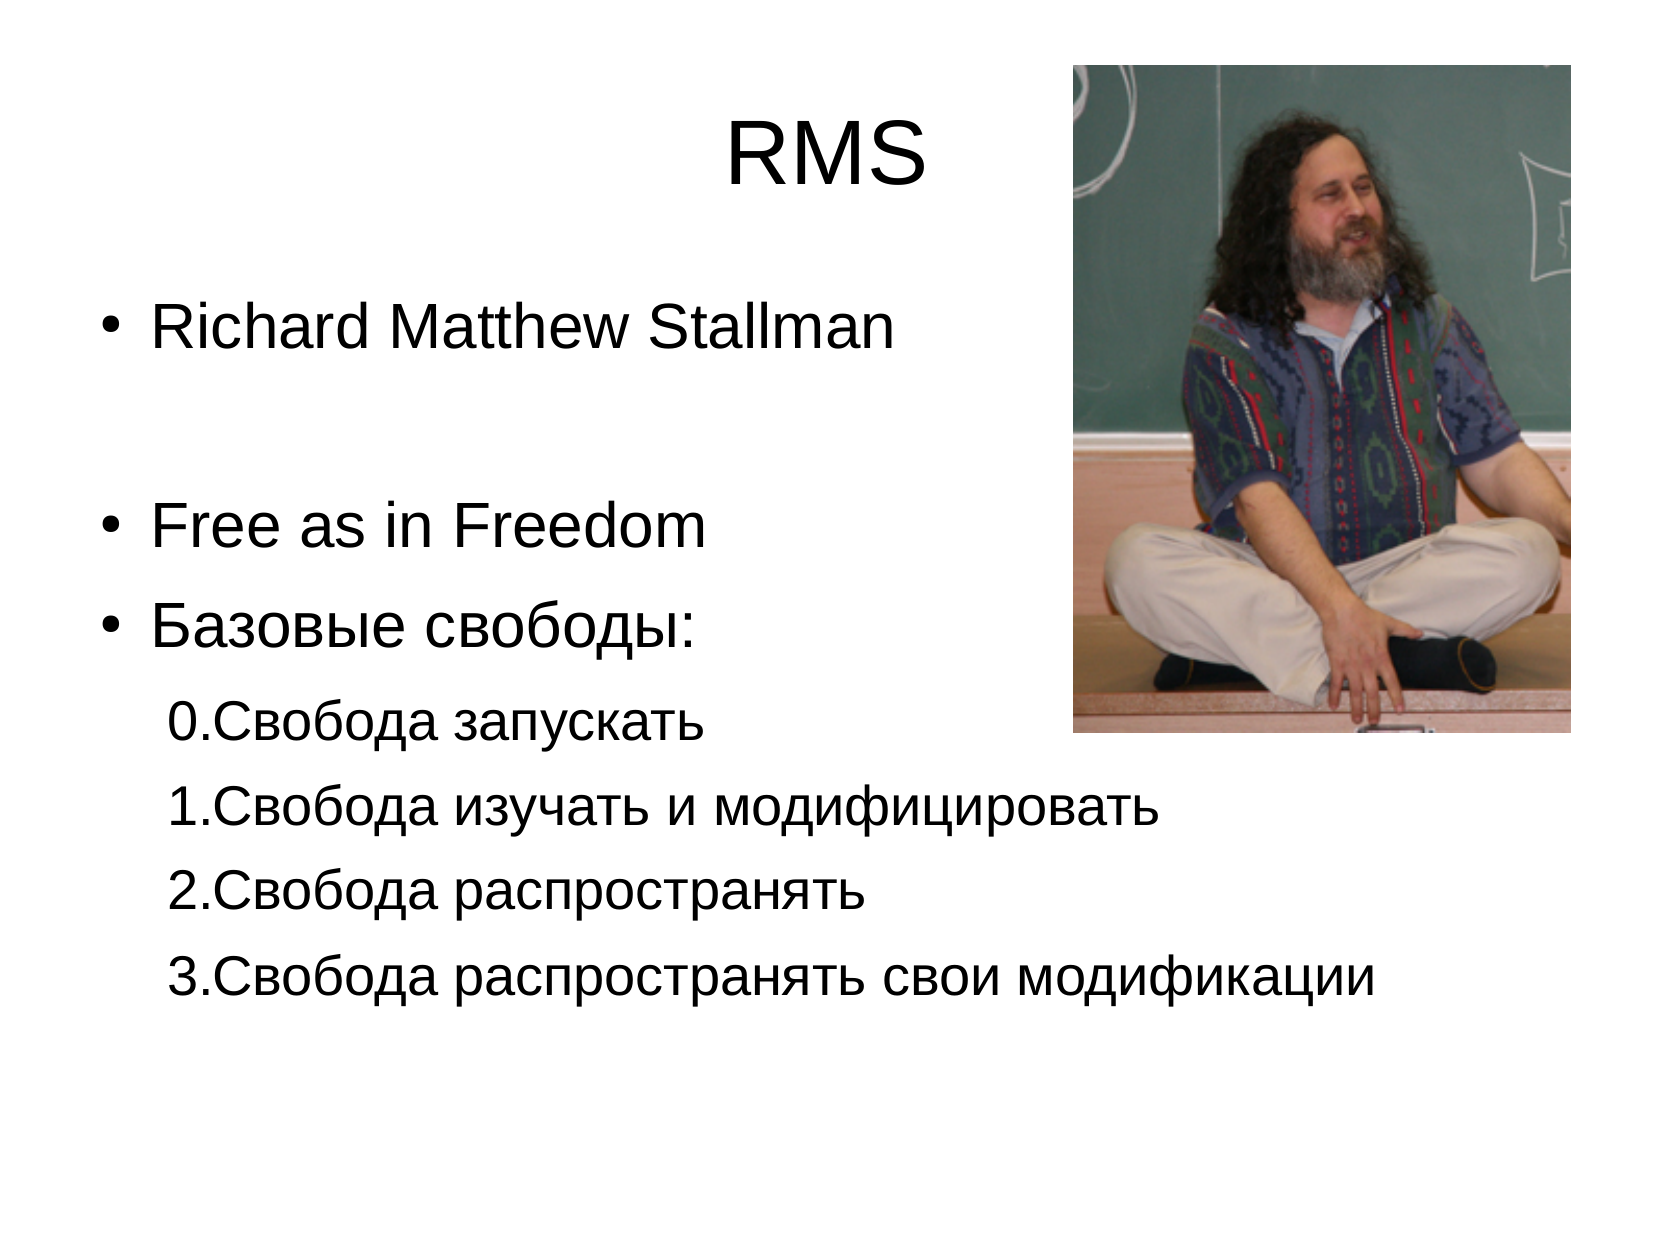

# RMS
Richard Matthew Stallman
Free as in Freedom
Базовые свободы:
Свобода запускать
Свобода изучать и модифицировать
Свобода распространять
Свобода распространять свои модификации